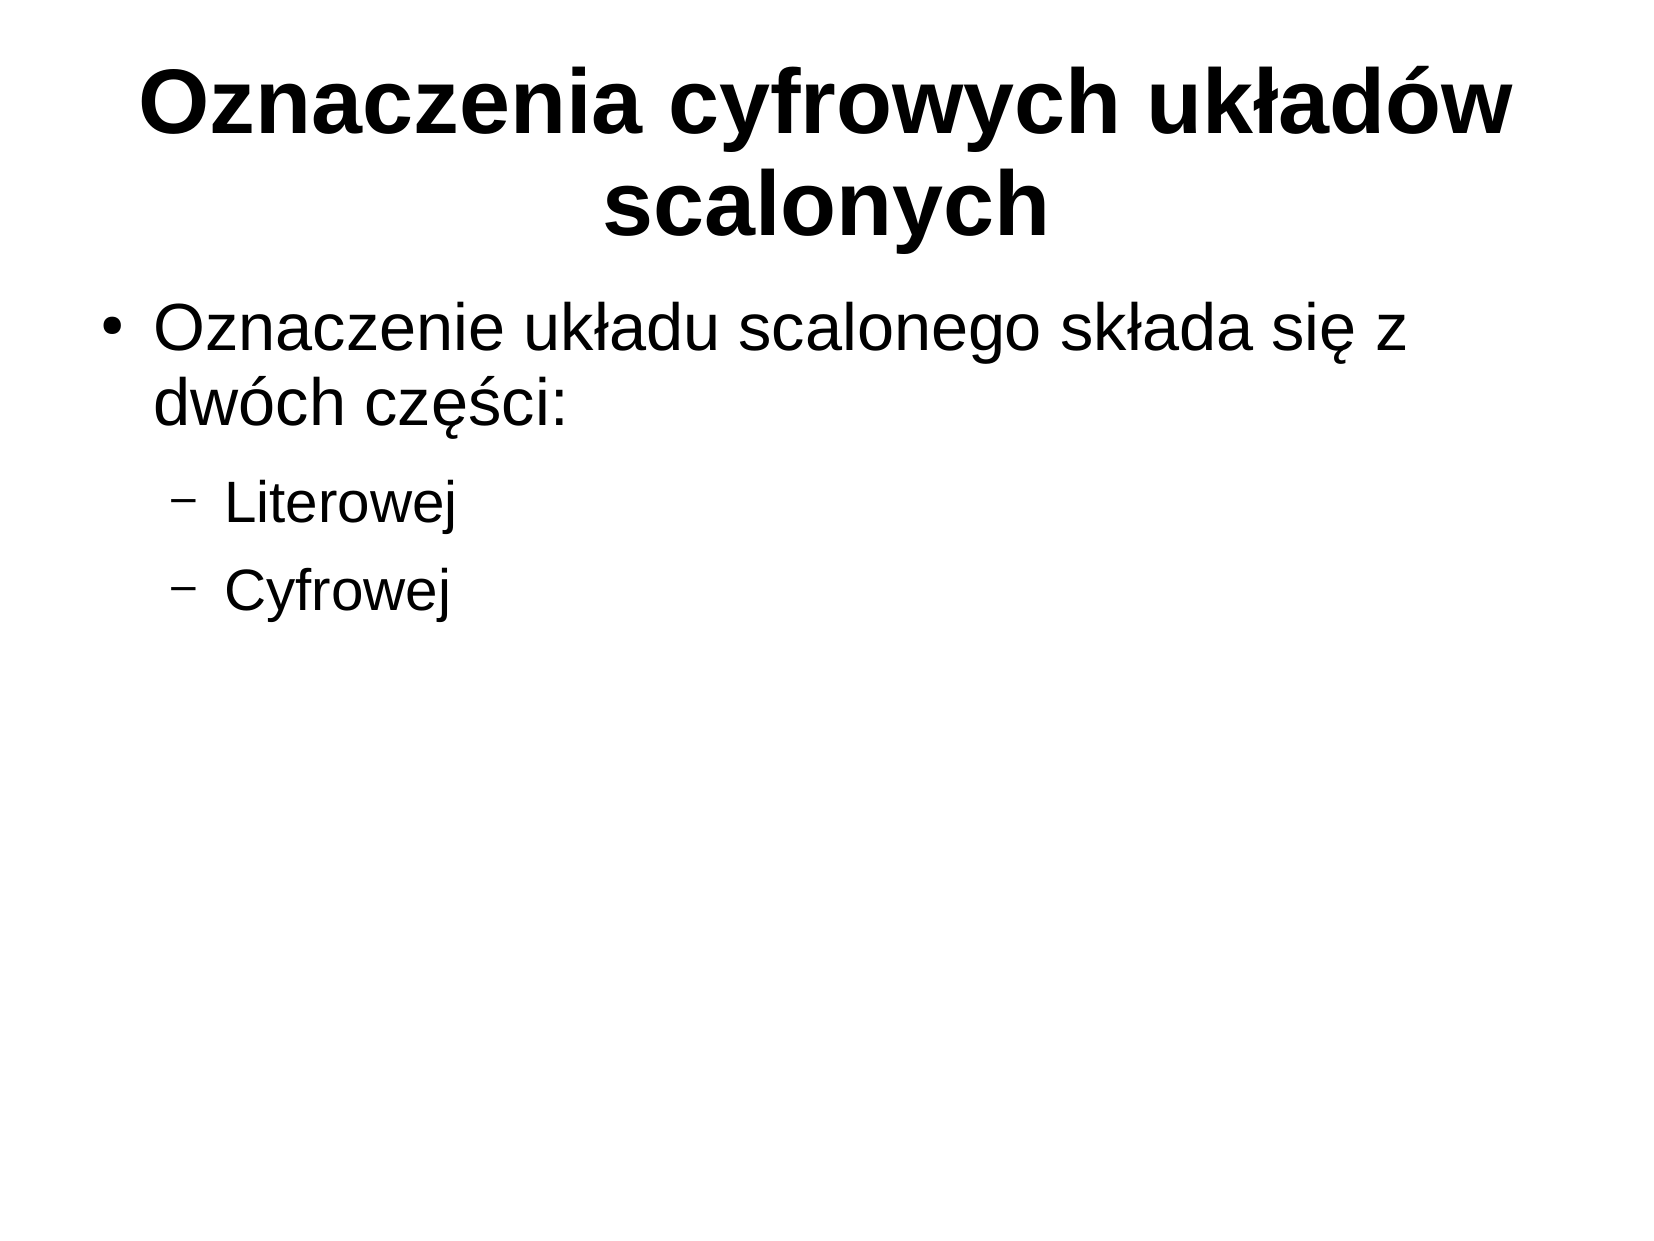

# Oznaczenia cyfrowych układów scalonych
Oznaczenie układu scalonego składa się z dwóch części:
Literowej
Cyfrowej